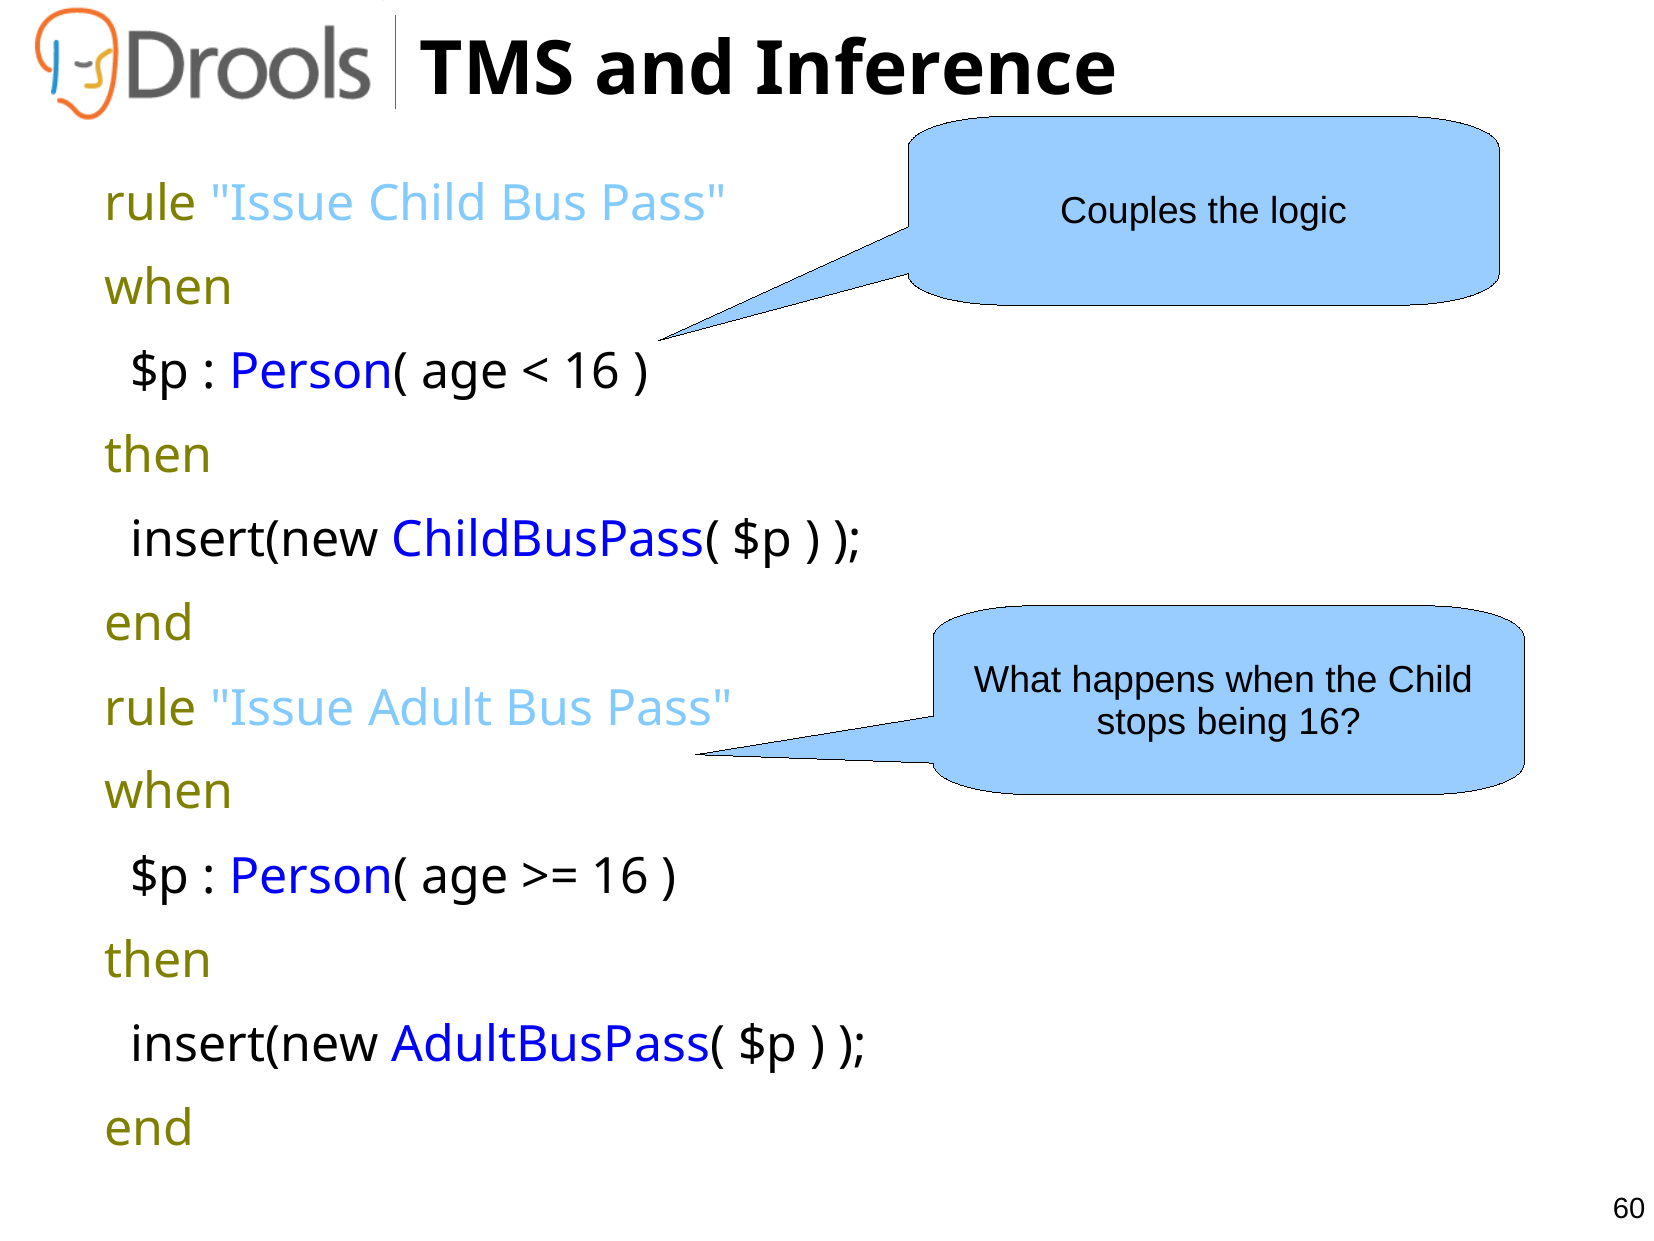

# TMS and Inference
Couples the logic
rule "Issue Child Bus Pass"
when
 $p : Person( age < 16 )
then
 insert(new ChildBusPass( $p ) );
end
rule "Issue Adult Bus Pass"
when
 $p : Person( age >= 16 )
then
 insert(new AdultBusPass( $p ) );
end
What happens when the Child
stops being 16?